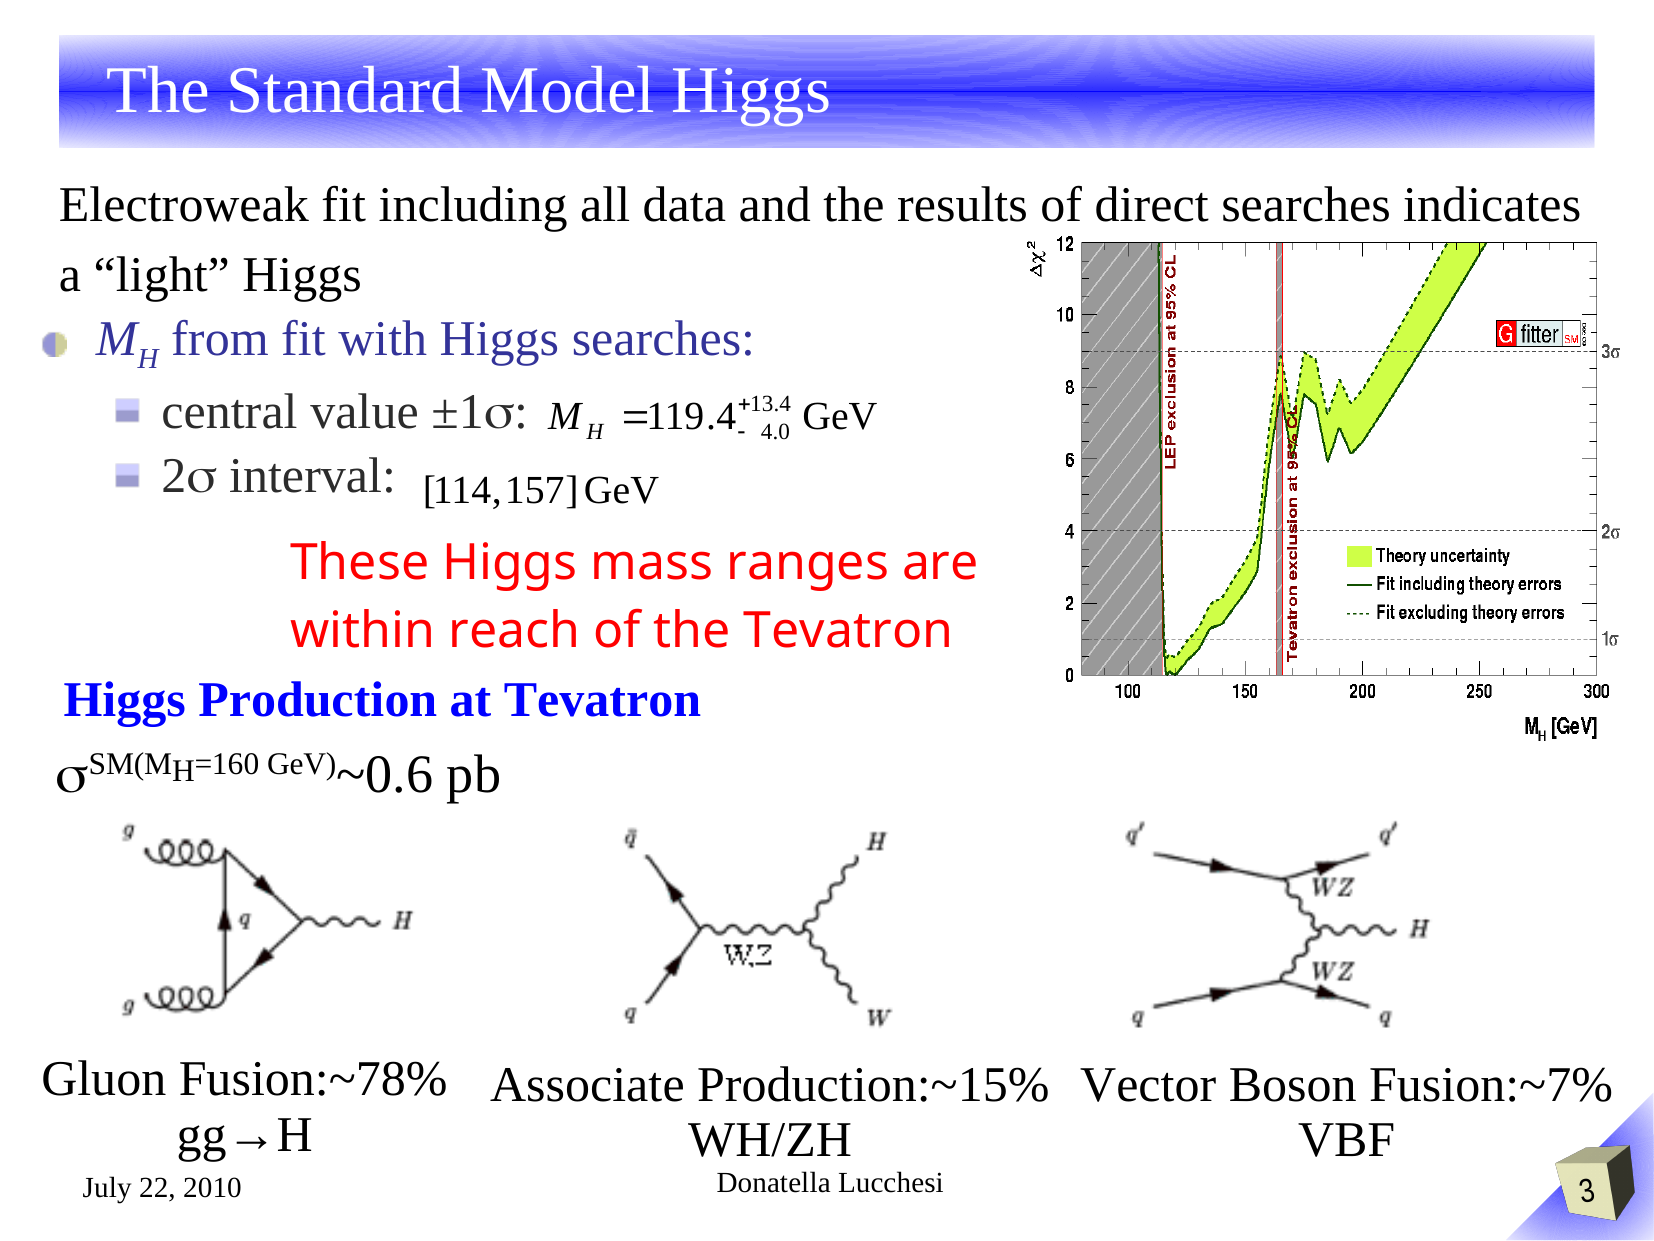

The Standard Model Higgs
Electroweak fit including all data and the results of direct searches indicates
a “light” Higgs
MH from fit with Higgs searches:
central value ±1:
2 interval:
These Higgs mass ranges are
within reach of the Tevatron
Higgs Production at Tevatron
sSM(MH=160 GeV)~0.6 pb
Gluon Fusion:~78%
gg→H
Vector Boson Fusion:~7%
VBF
Associate Production:~15%
WH/ZH
Donatella Lucchesi
July 22, 2010